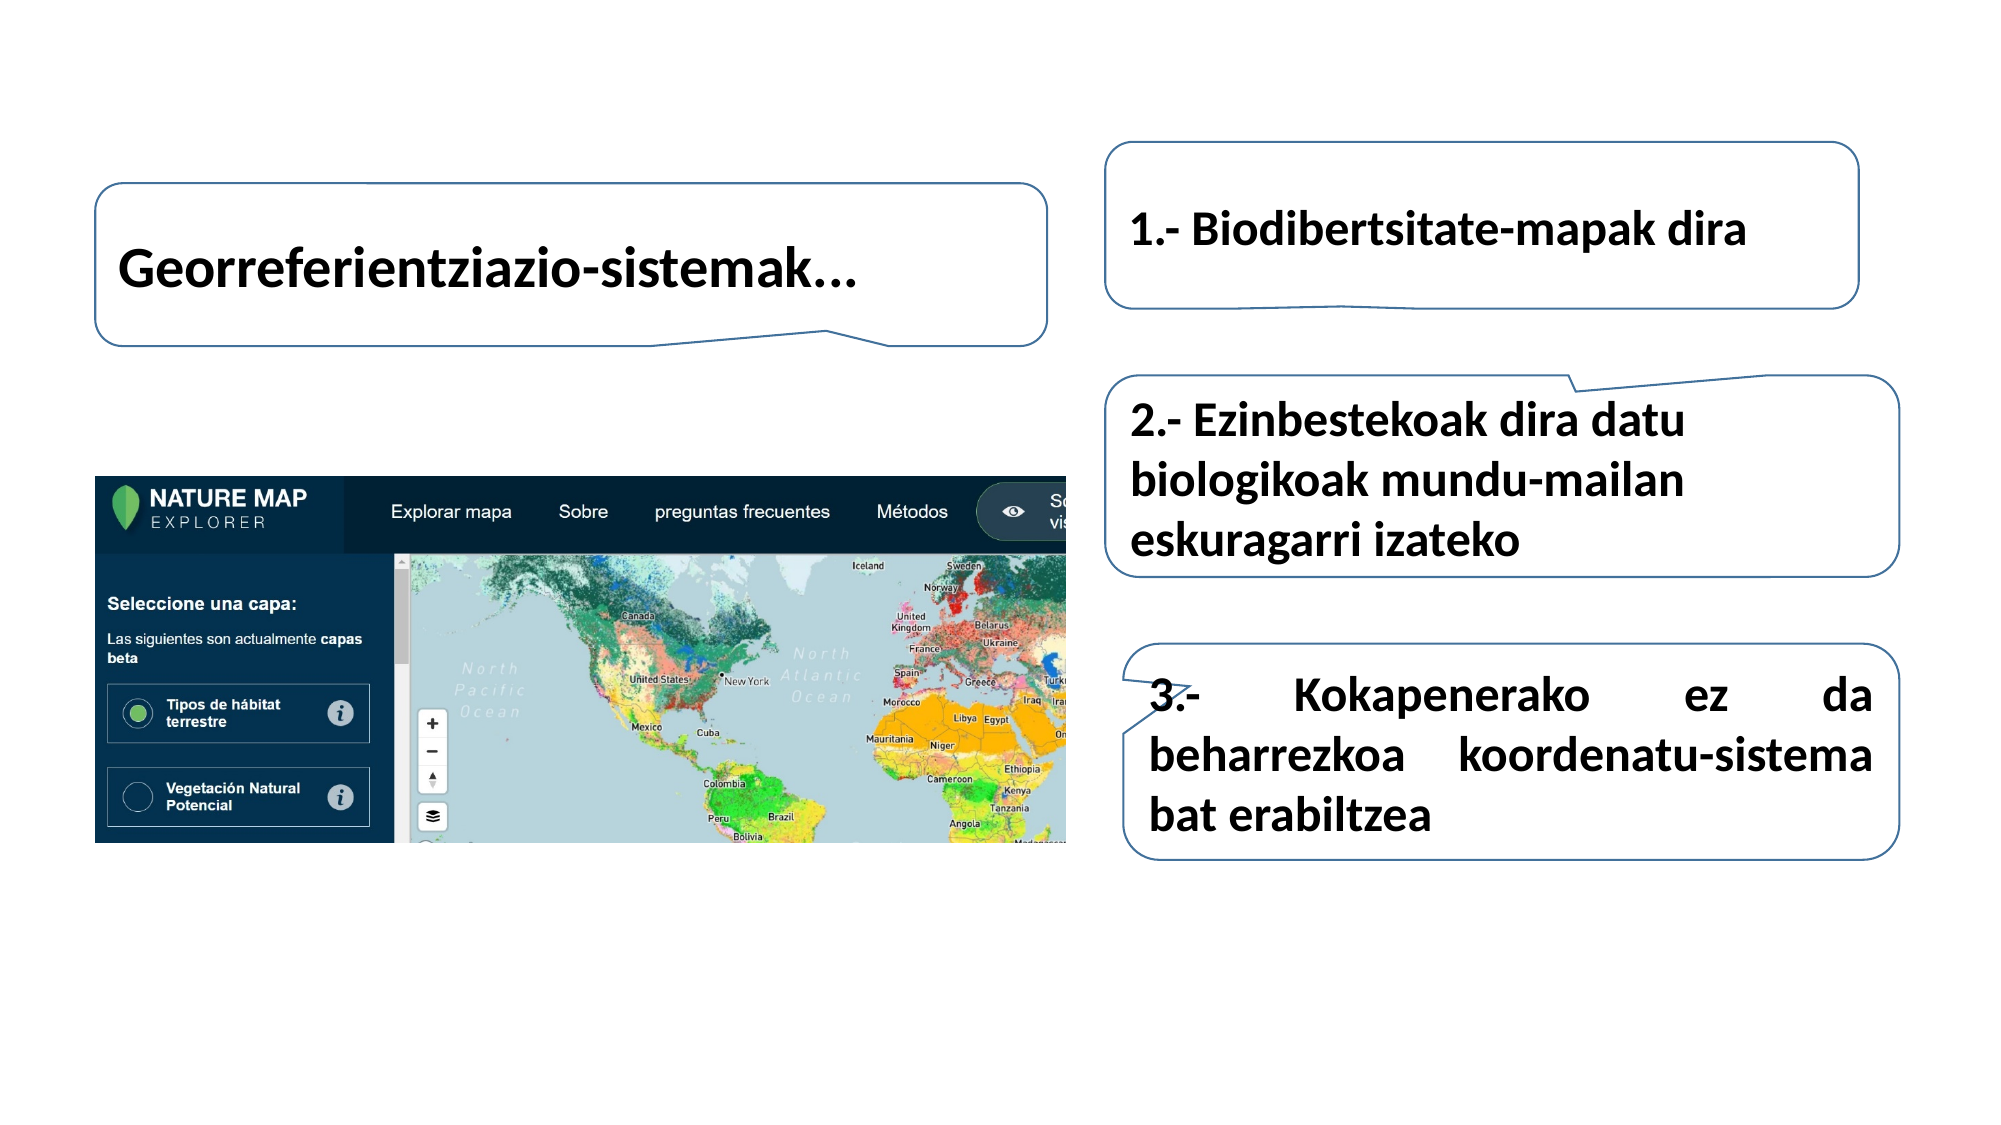

1.- Biodibertsitate-mapak dira
Georreferientziazio-sistemak...
2.- Ezinbestekoak dira datu biologikoak mundu-mailan eskuragarri izateko
3.- Kokapenerako ez da beharrezkoa koordenatu-sistema bat erabiltzea